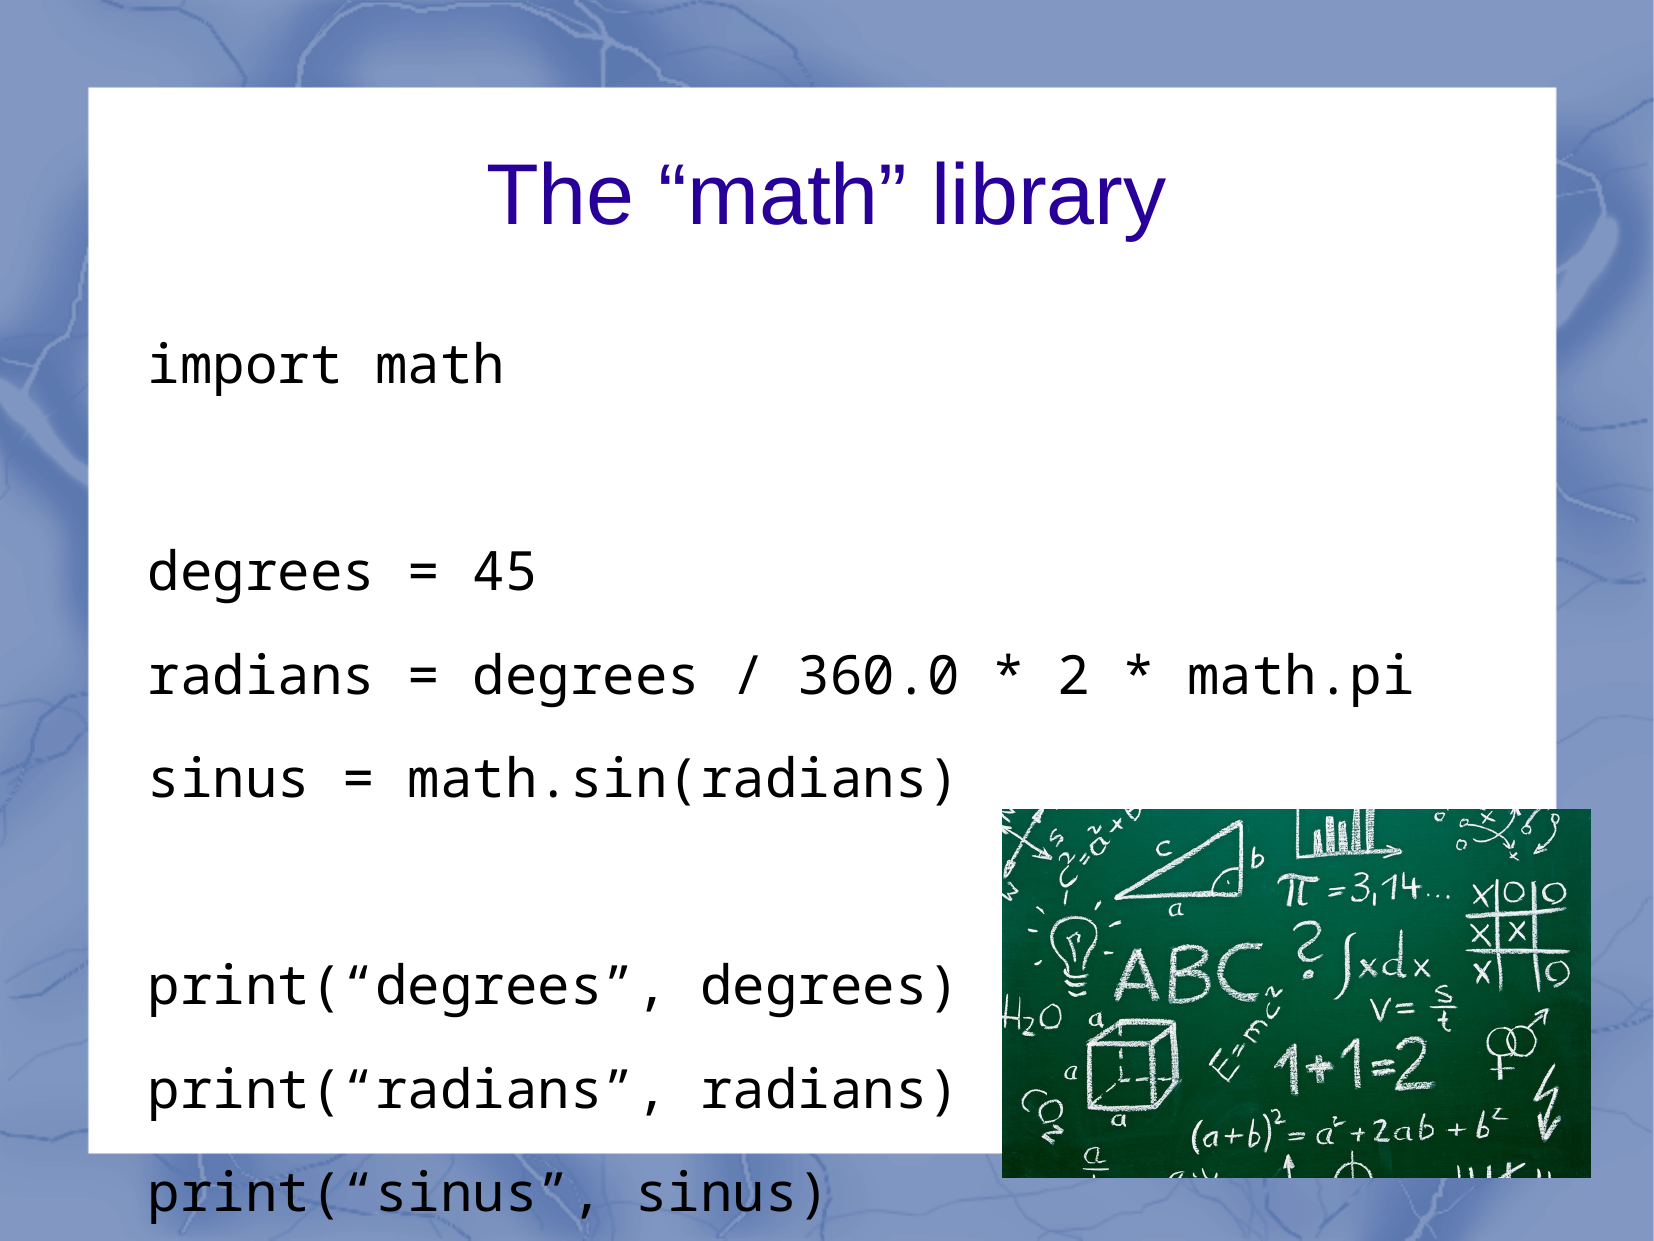

# The “math” library
import math
degrees = 45
radians = degrees / 360.0 * 2 * math.pi
sinus = math.sin(radians)
print(“degrees”, degrees)
print(“radians”, radians)
print(“sinus”, sinus)